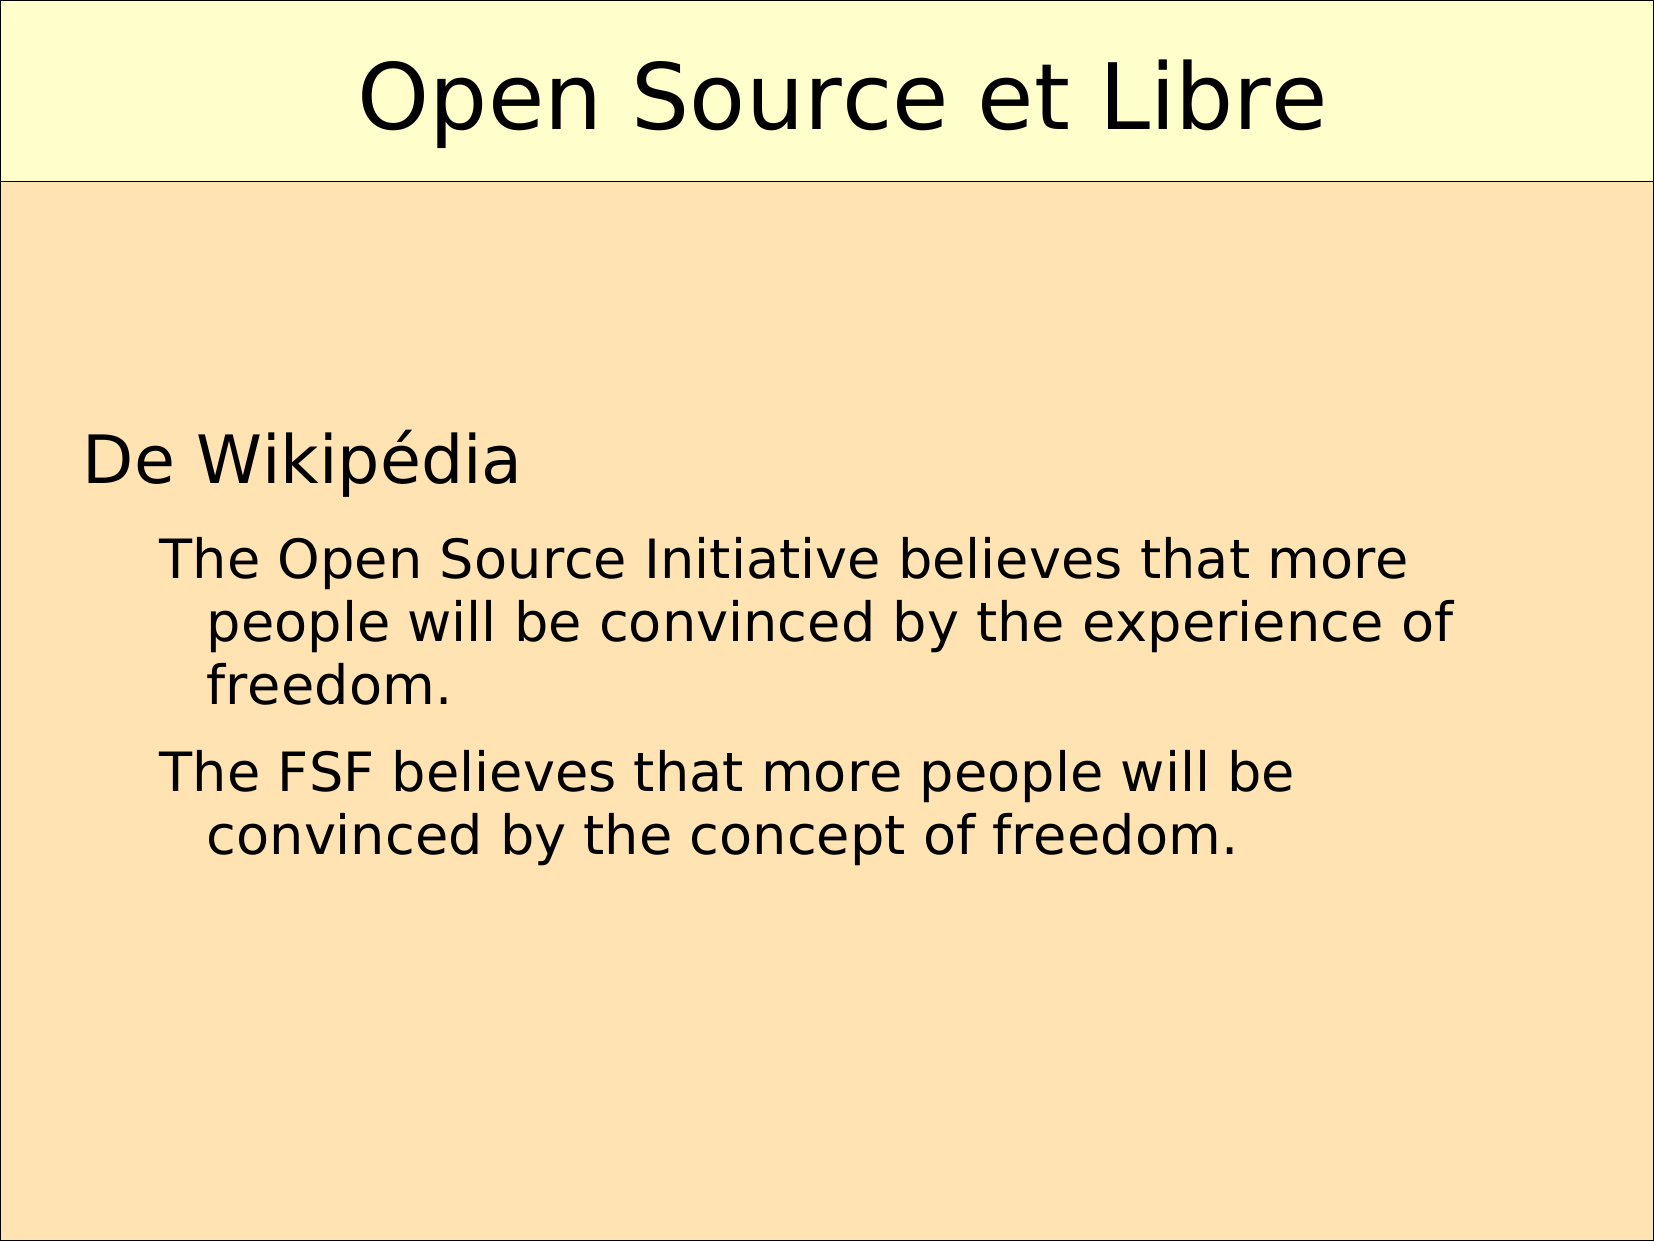

# Open Source et Libre
De Wikipédia
The Open Source Initiative believes that more people will be convinced by the experience of freedom.
The FSF believes that more people will be convinced by the concept of freedom.